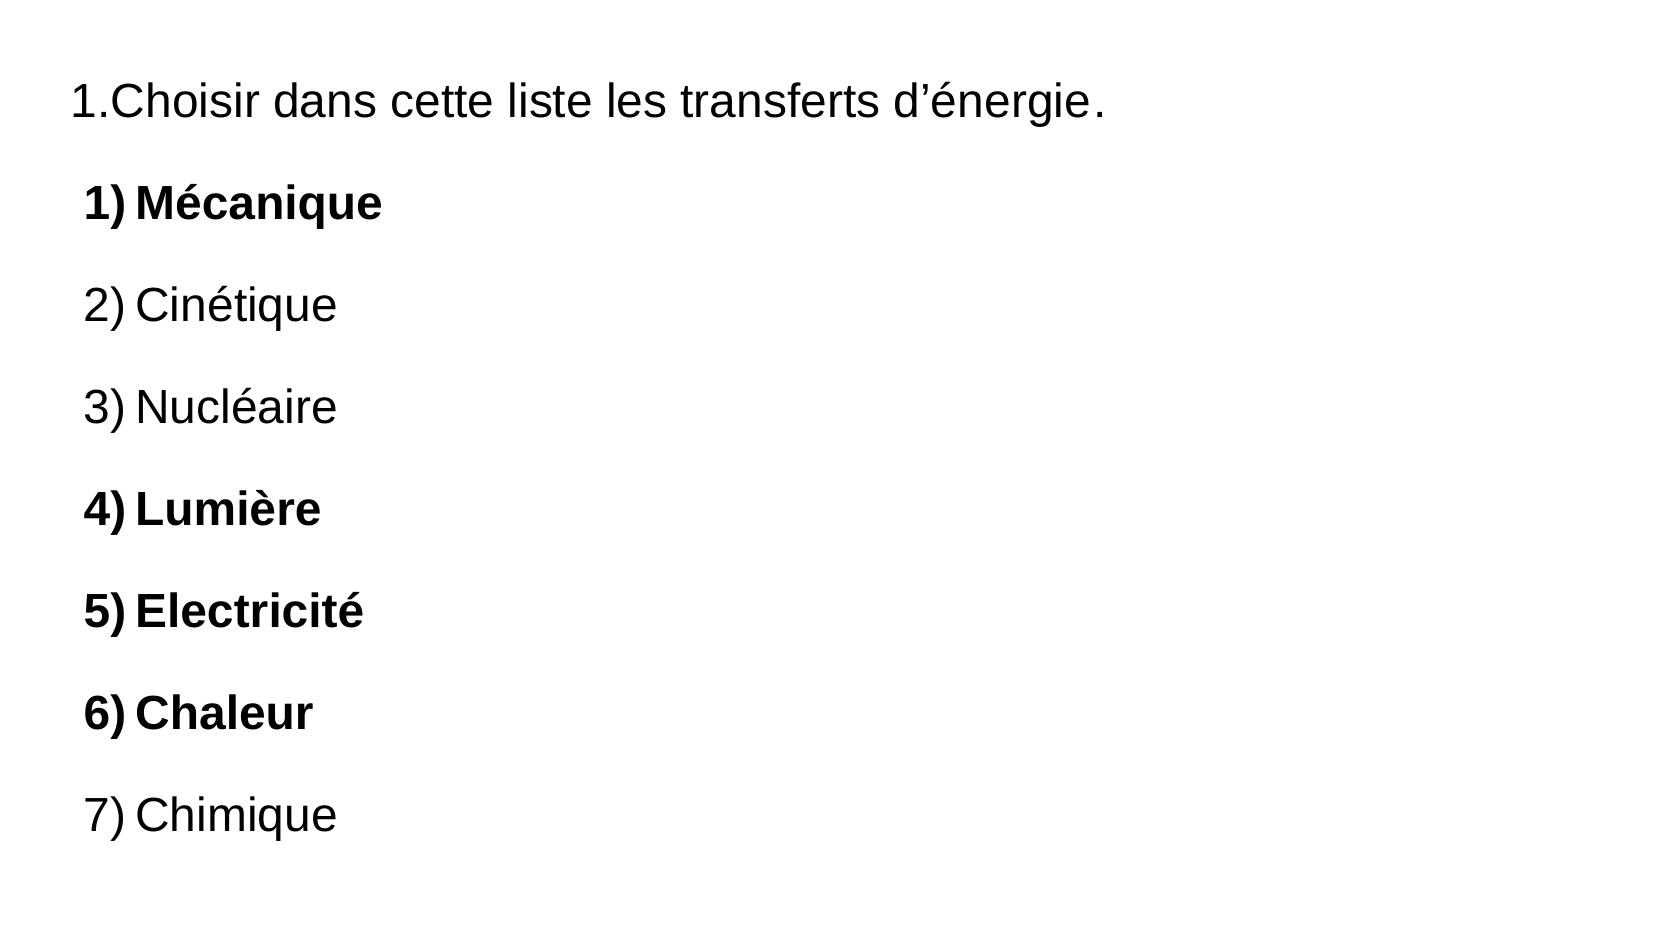

# 1.Choisir dans cette liste les transferts d’énergie.
 Mécanique
 Cinétique
 Nucléaire
 Lumière
 Electricité
 Chaleur
 Chimique